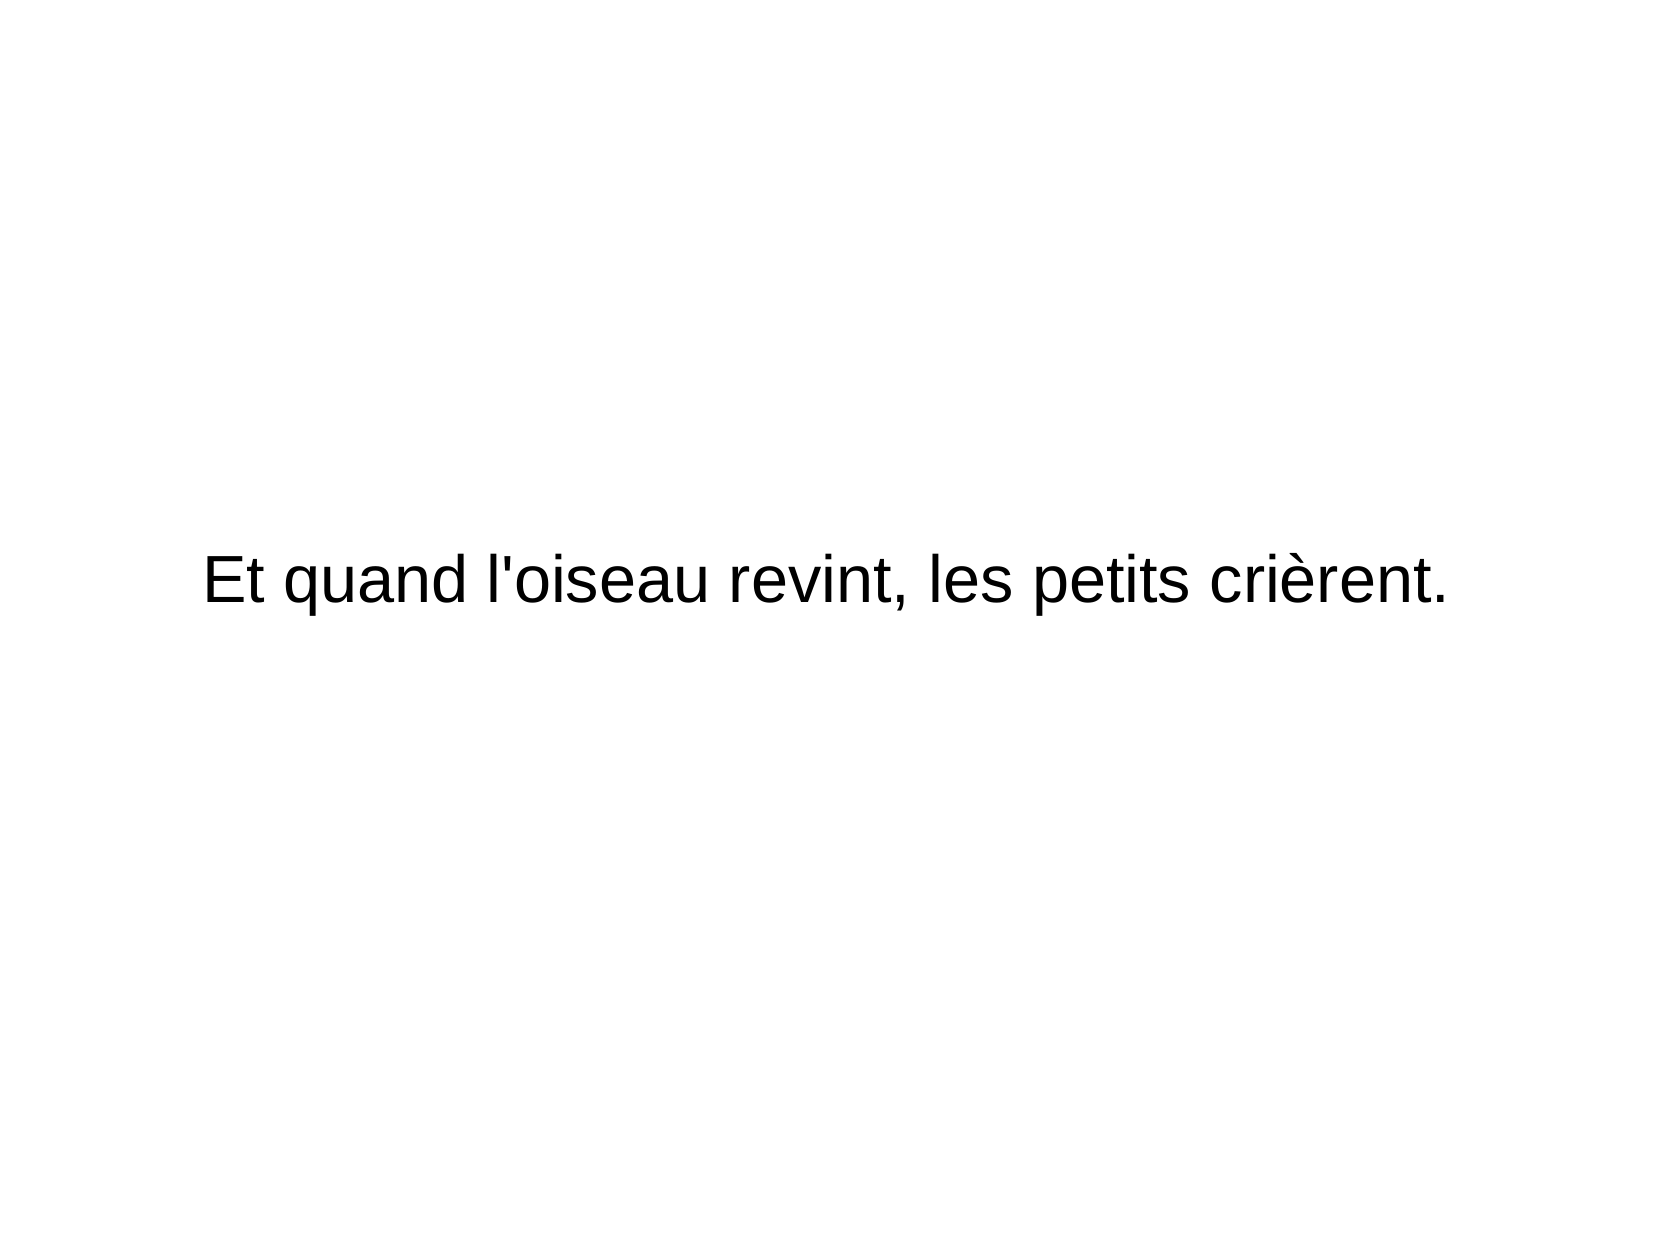

# Et quand l'oiseau revint, les petits crièrent.